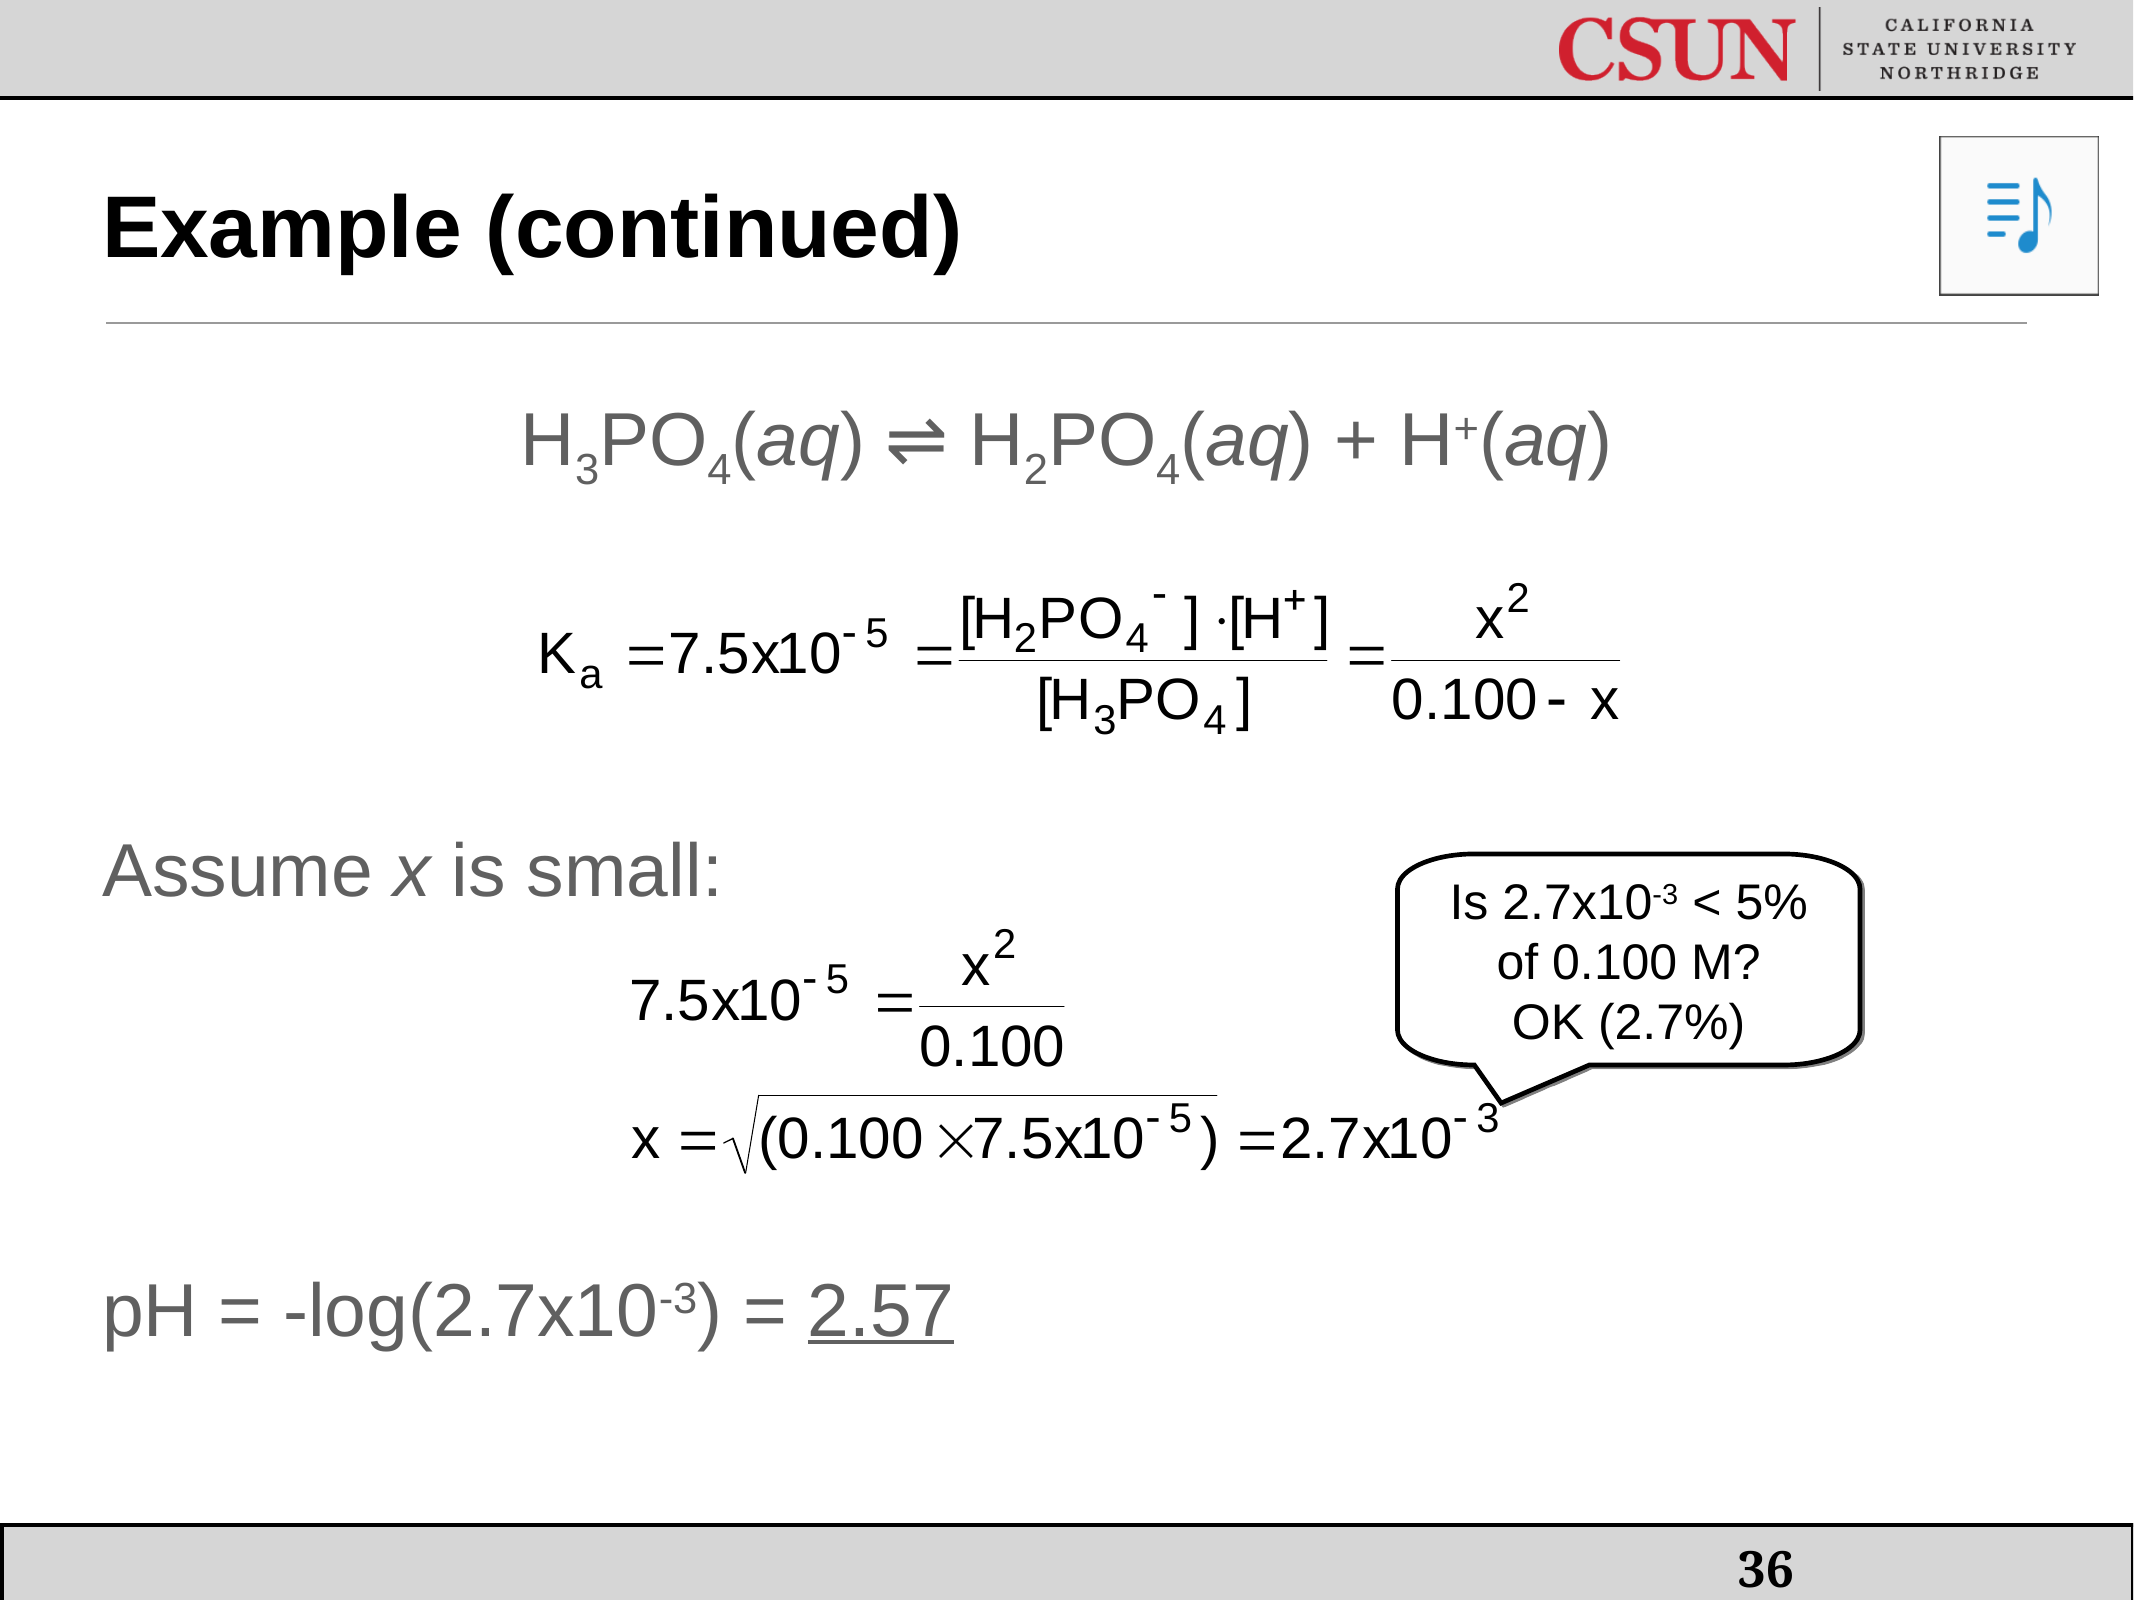

# Example (continued)
H3PO4(aq) ⇌ H2PO4(aq) + H+(aq)
Assume x is small:
pH = -log(2.7x10-3) = 2.57
Is 2.7x10-3 < 5% of 0.100 M?
OK (2.7%)
36